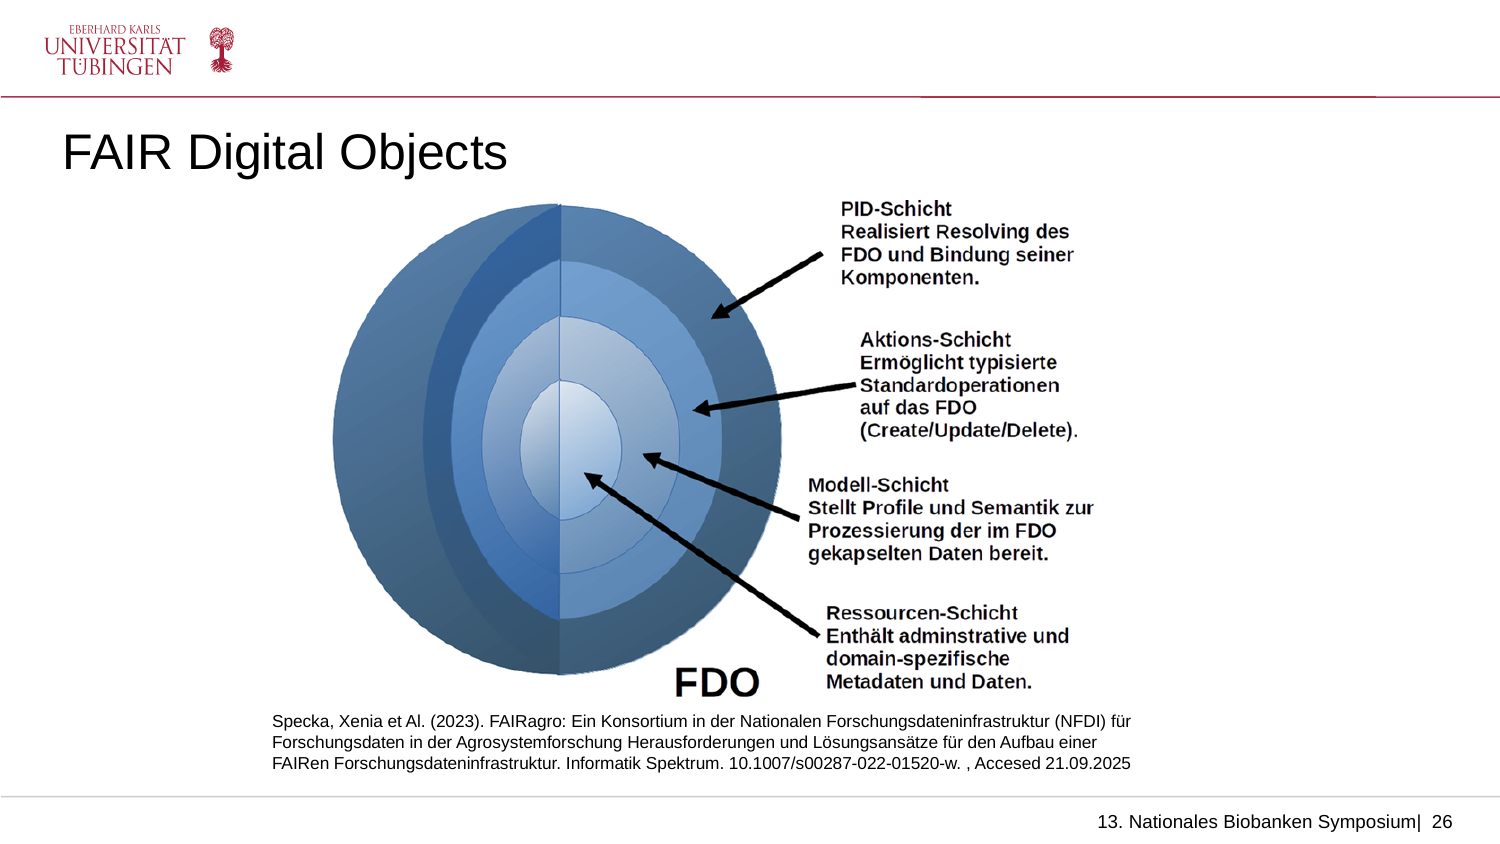

# FAIR Digital Objects
Specka, Xenia et Al. (2023). FAIRagro: Ein Konsortium in der Nationalen Forschungsdateninfrastruktur (NFDI) für Forschungsdaten in der Agrosystemforschung Herausforderungen und Lösungsansätze für den Aufbau einer FAIRen Forschungsdateninfrastruktur. Informatik Spektrum. 10.1007/s00287-022-01520-w. , Accesed 21.09.2025